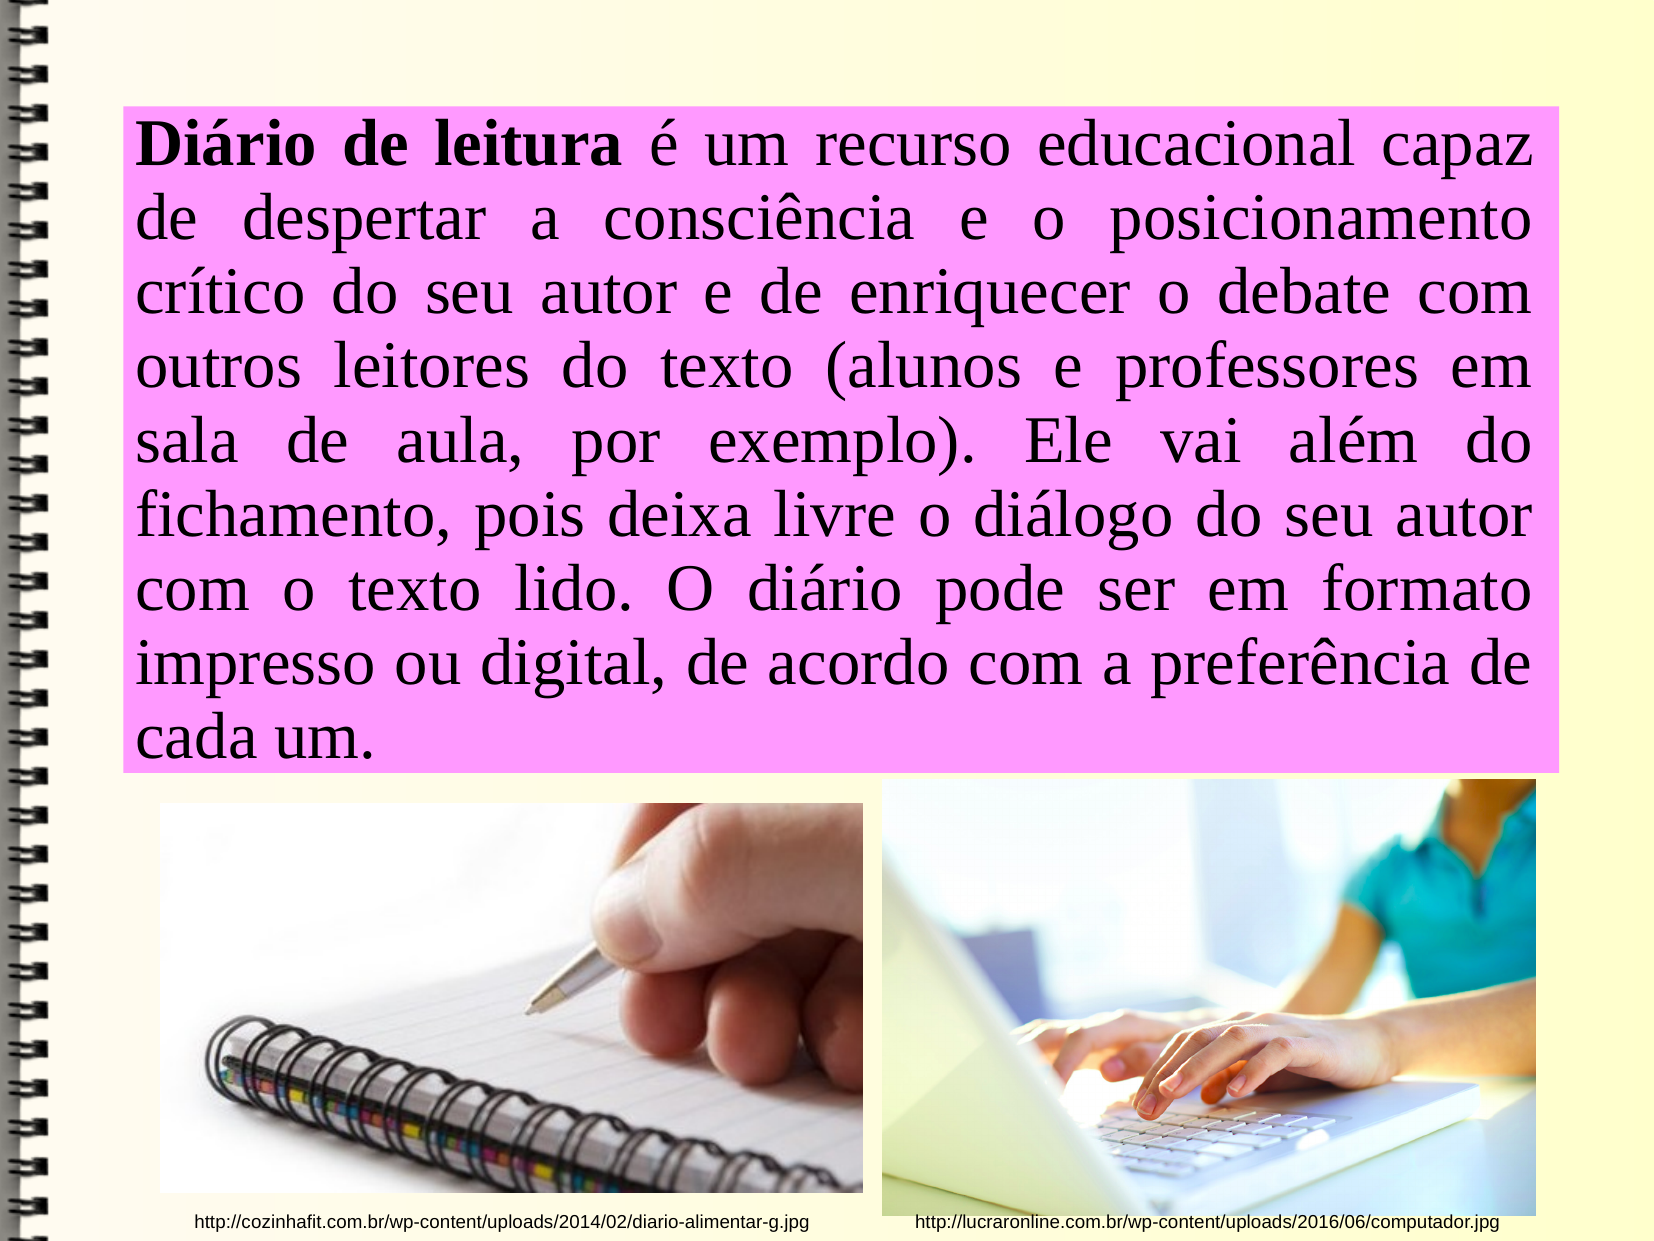

# Diário de leitura é um recurso educacional capaz de despertar a consciência e o posicionamento crítico do seu autor e de enriquecer o debate com outros leitores do texto (alunos e professores em sala de aula, por exemplo). Ele vai além do fichamento, pois deixa livre o diálogo do seu autor com o texto lido. O diário pode ser em formato impresso ou digital, de acordo com a preferência de cada um.
http://cozinhafit.com.br/wp-content/uploads/2014/02/diario-alimentar-g.jpg
http://lucraronline.com.br/wp-content/uploads/2016/06/computador.jpg